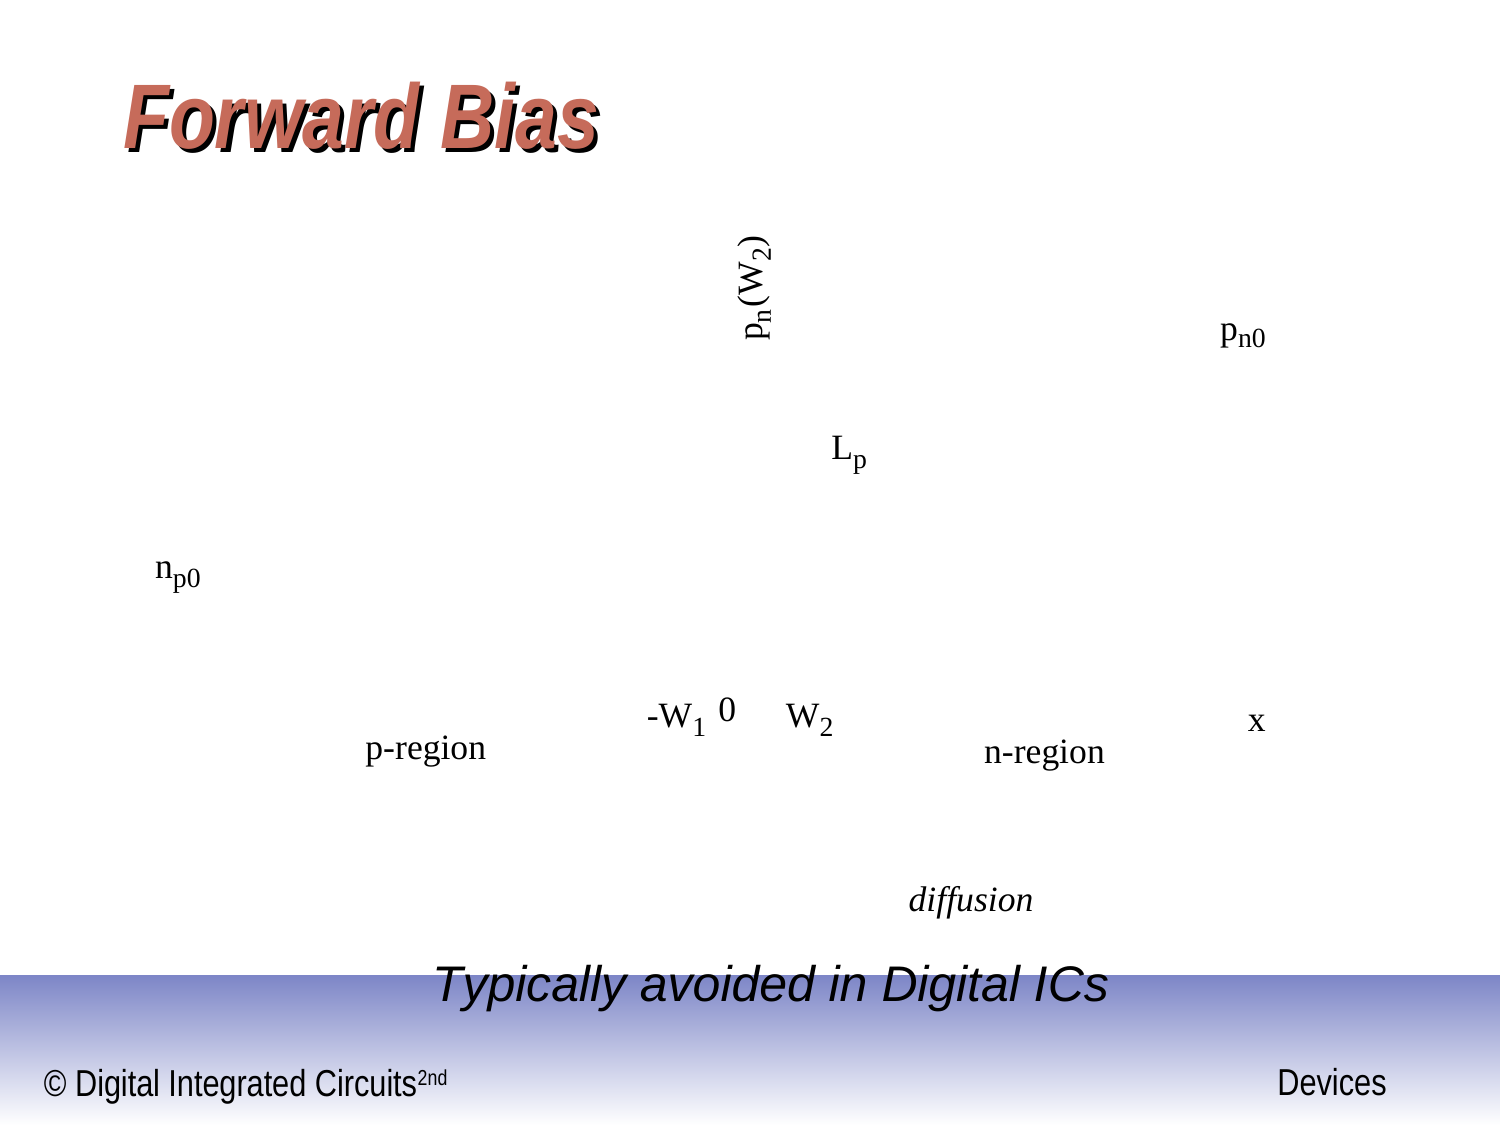

# Forward Bias
Typically avoided in Digital ICs